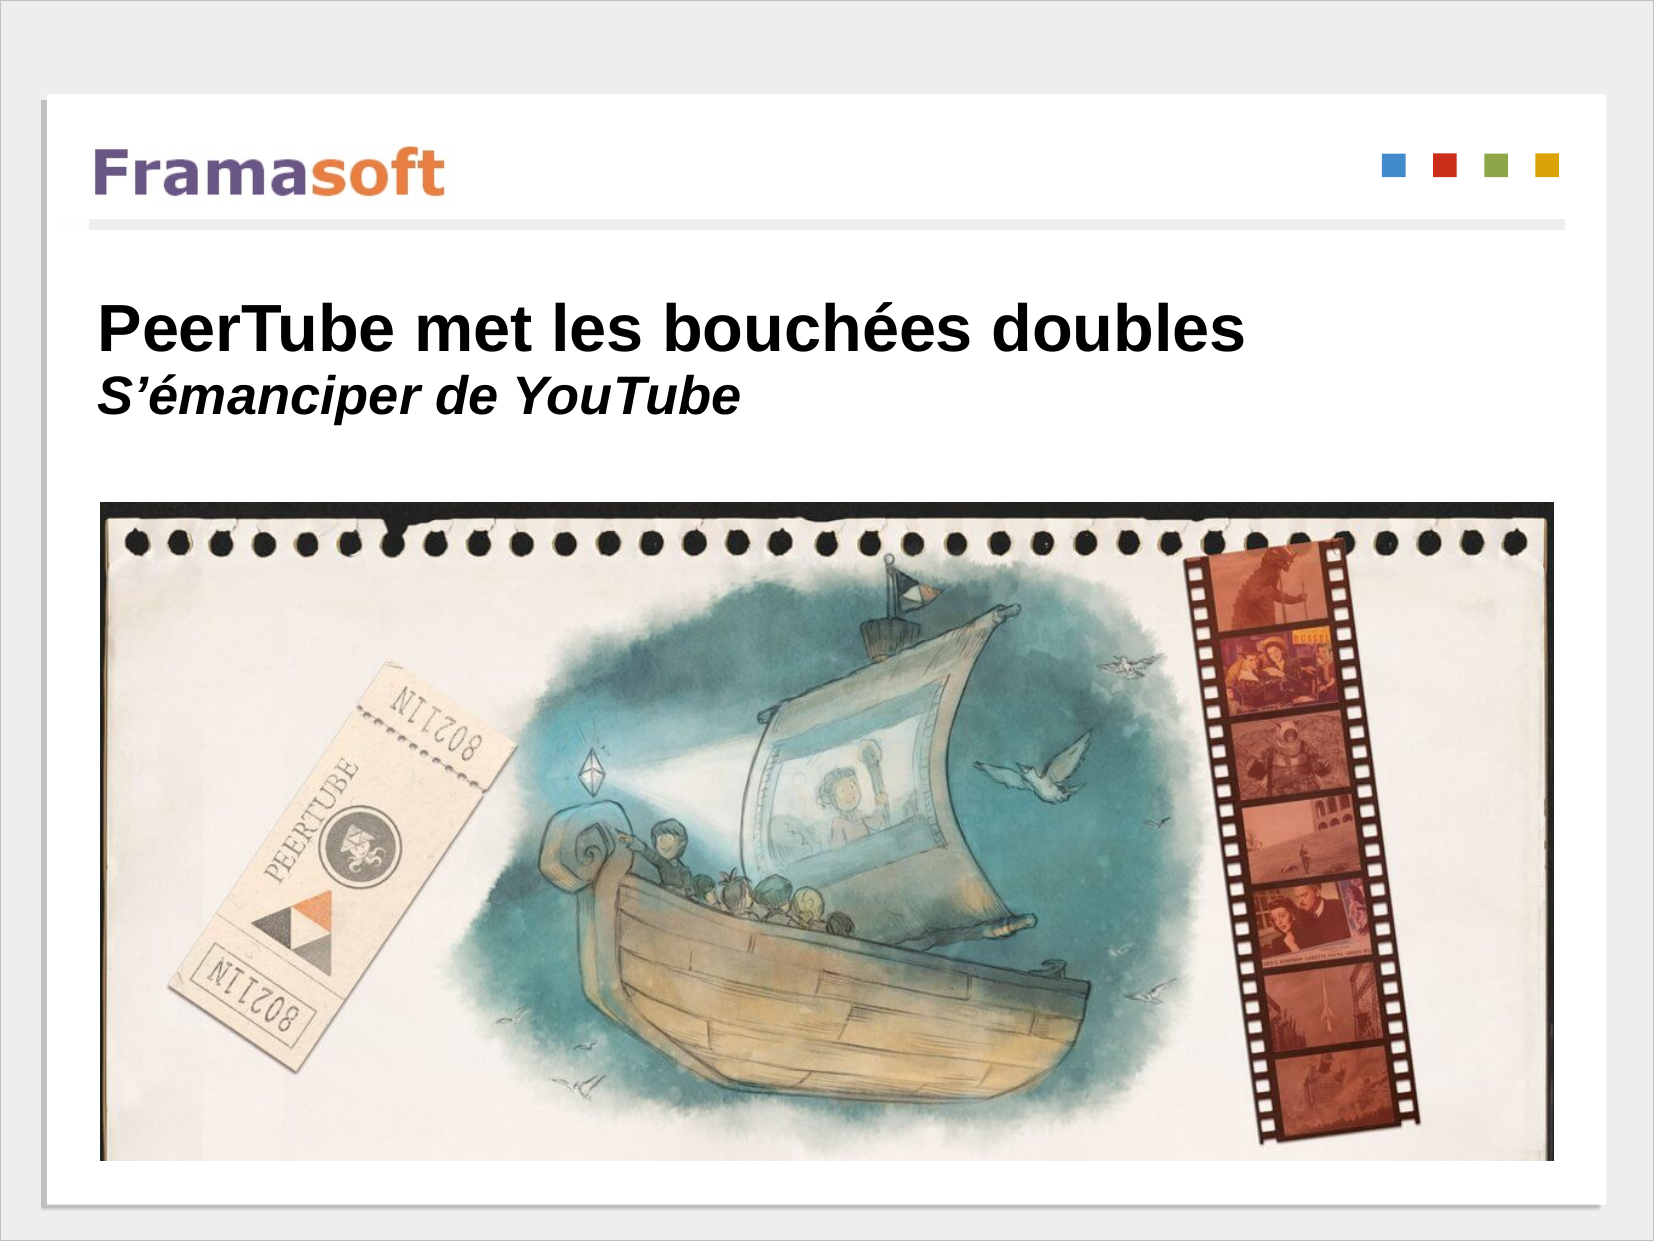

PeerTube met les bouchées doubles
S’émanciper de YouTube